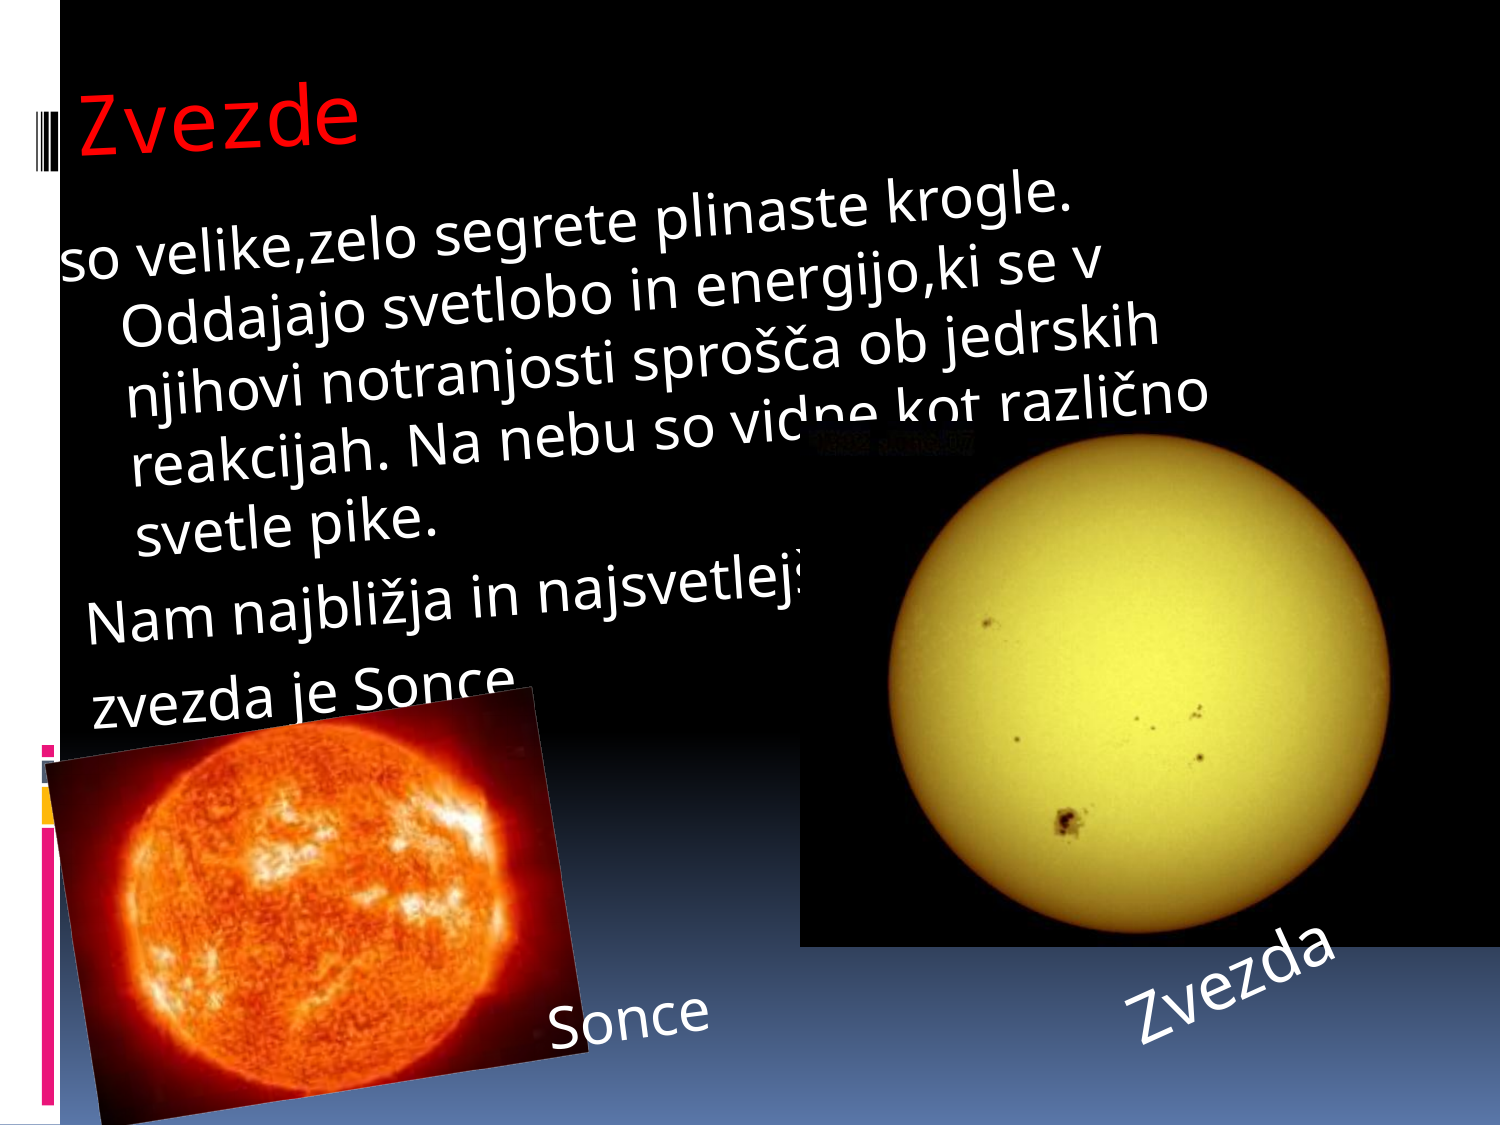

Zvezde
# so velike,zelo segrete plinaste krogle. Oddajajo svetlobo in energijo,ki se v njihovi notranjosti sprošča ob jedrskih reakcijah. Na nebu so vidne kot različno svetle pike.
Nam najbližja in najsvetlejša
zvezda je Sonce.
Zvezda
Sonce